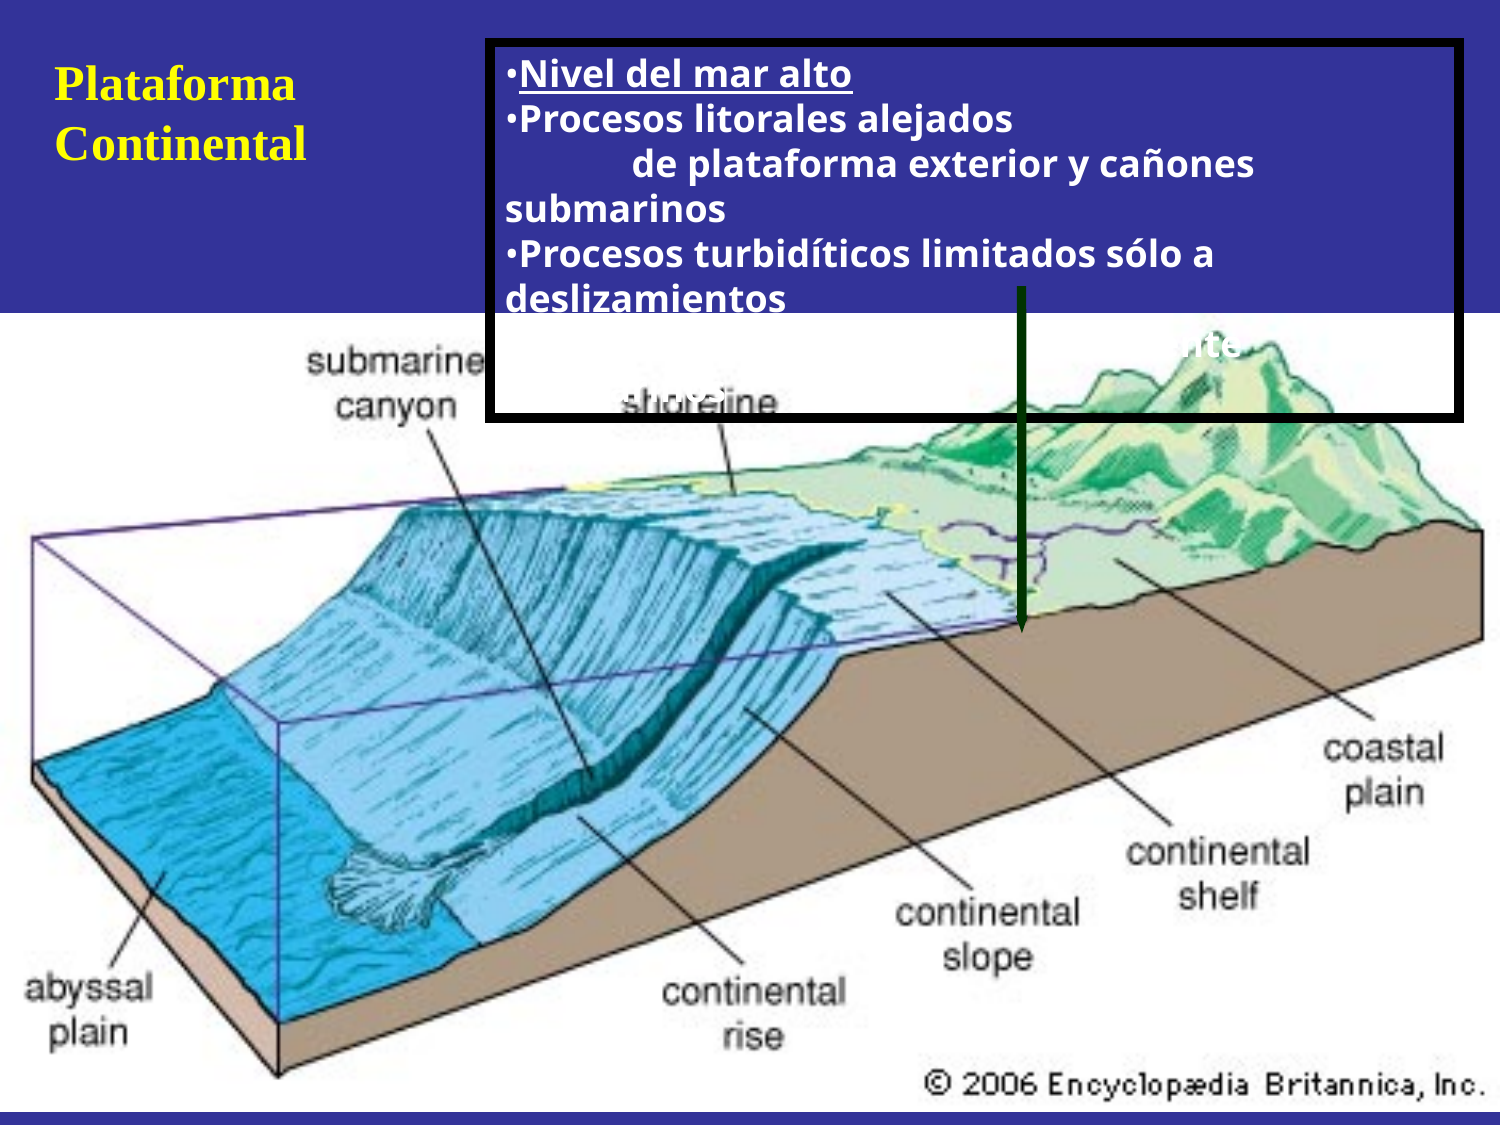

Plataforma
Continental
Nivel del mar alto
Procesos litorales alejados
 de plataforma exterior y cañones submarinos
Procesos turbidíticos limitados sólo a deslizamientos
 u otros procesos exclusivamente submarinos